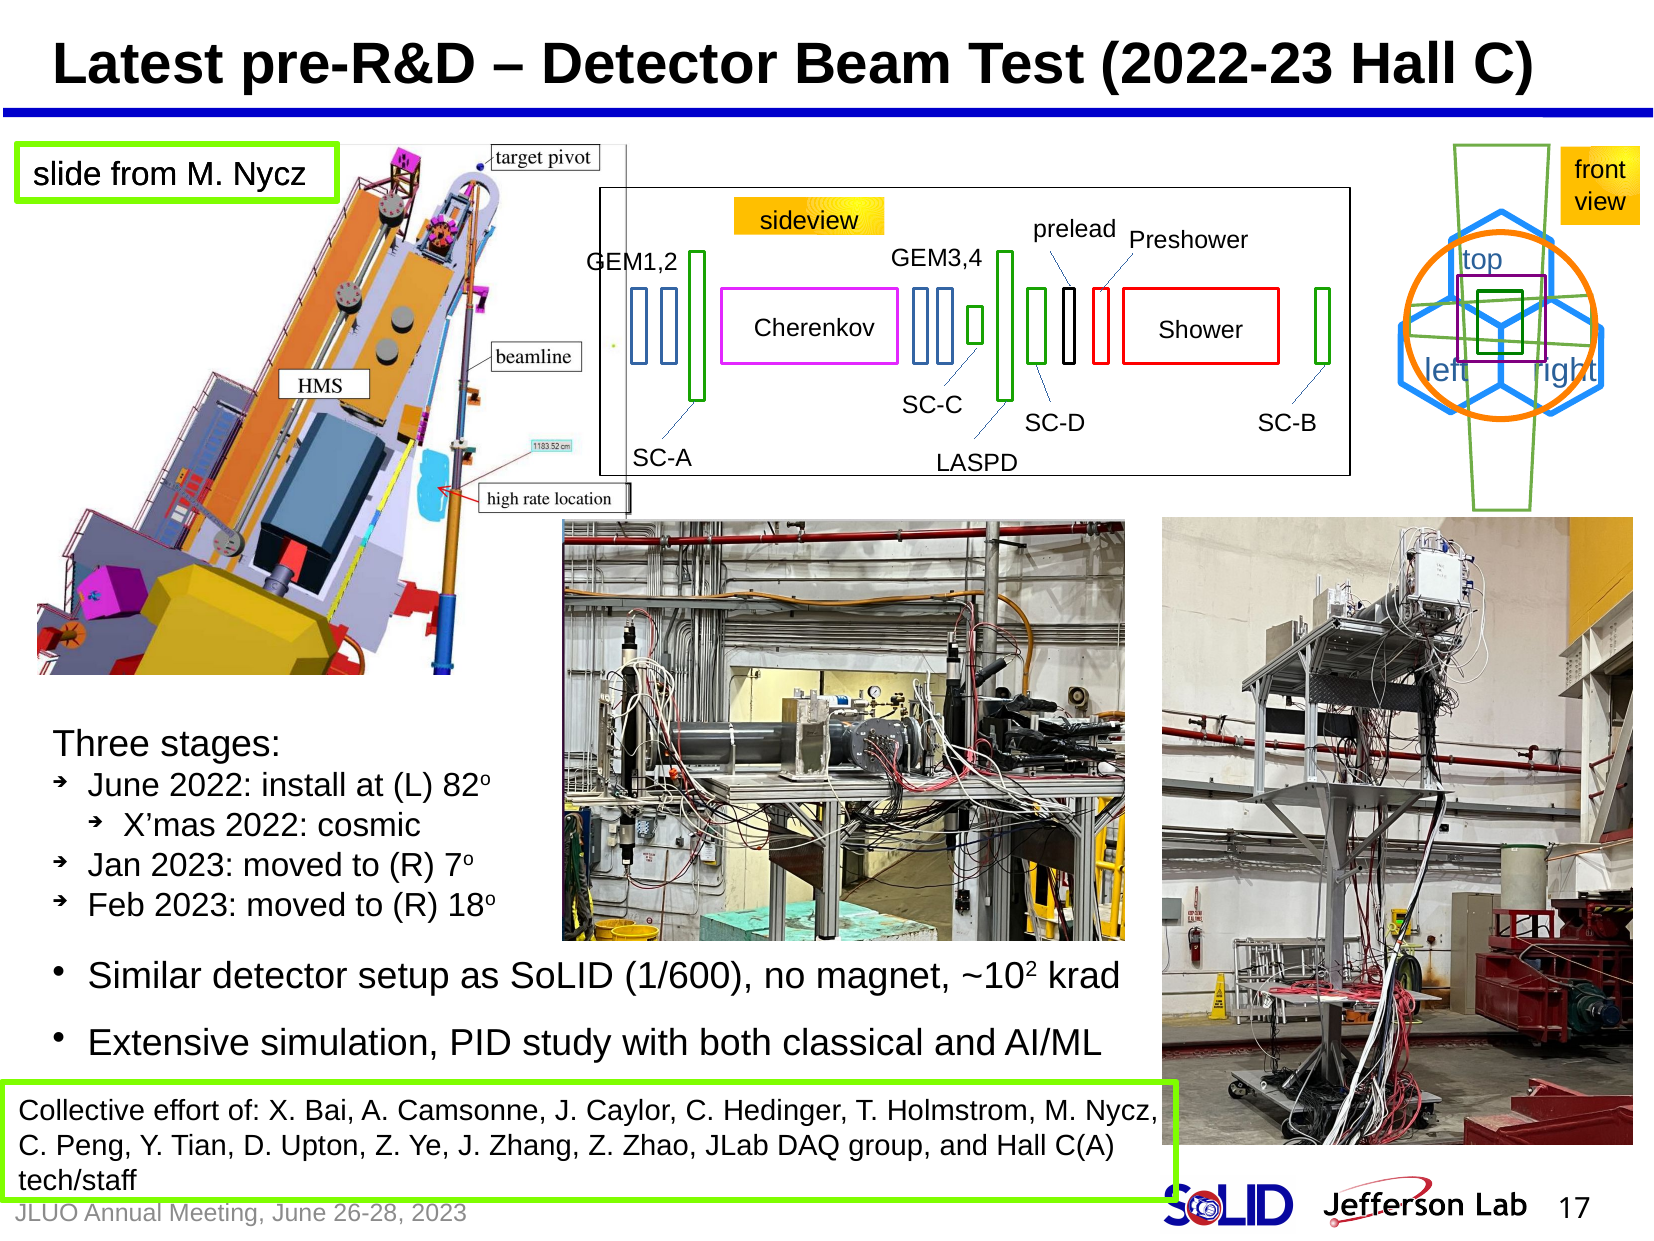

Latest pre-R&D – Detector Beam Test (2022-23 Hall C)
slide from M. Nycz
slide from M. Nycz
frontview
left
top
right
sideview
prelead
Preshower
GEM3,4
GEM1,2
SC-A
LASPD
Cherenkov
SC-D
Shower
SC-B
SC-C
Three stages:
June 2022: install at (L) 82o
X’mas 2022: cosmic
Jan 2023: moved to (R) 7o
Feb 2023: moved to (R) 18o
Similar detector setup as SoLID (1/600), no magnet, ~102 krad
Extensive simulation, PID study with both classical and AI/ML
Collective effort of: X. Bai, A. Camsonne, J. Caylor, C. Hedinger, T. Holmstrom, M. Nycz, C. Peng, Y. Tian, D. Upton, Z. Ye, J. Zhang, Z. Zhao, JLab DAQ group, and Hall C(A) tech/staff